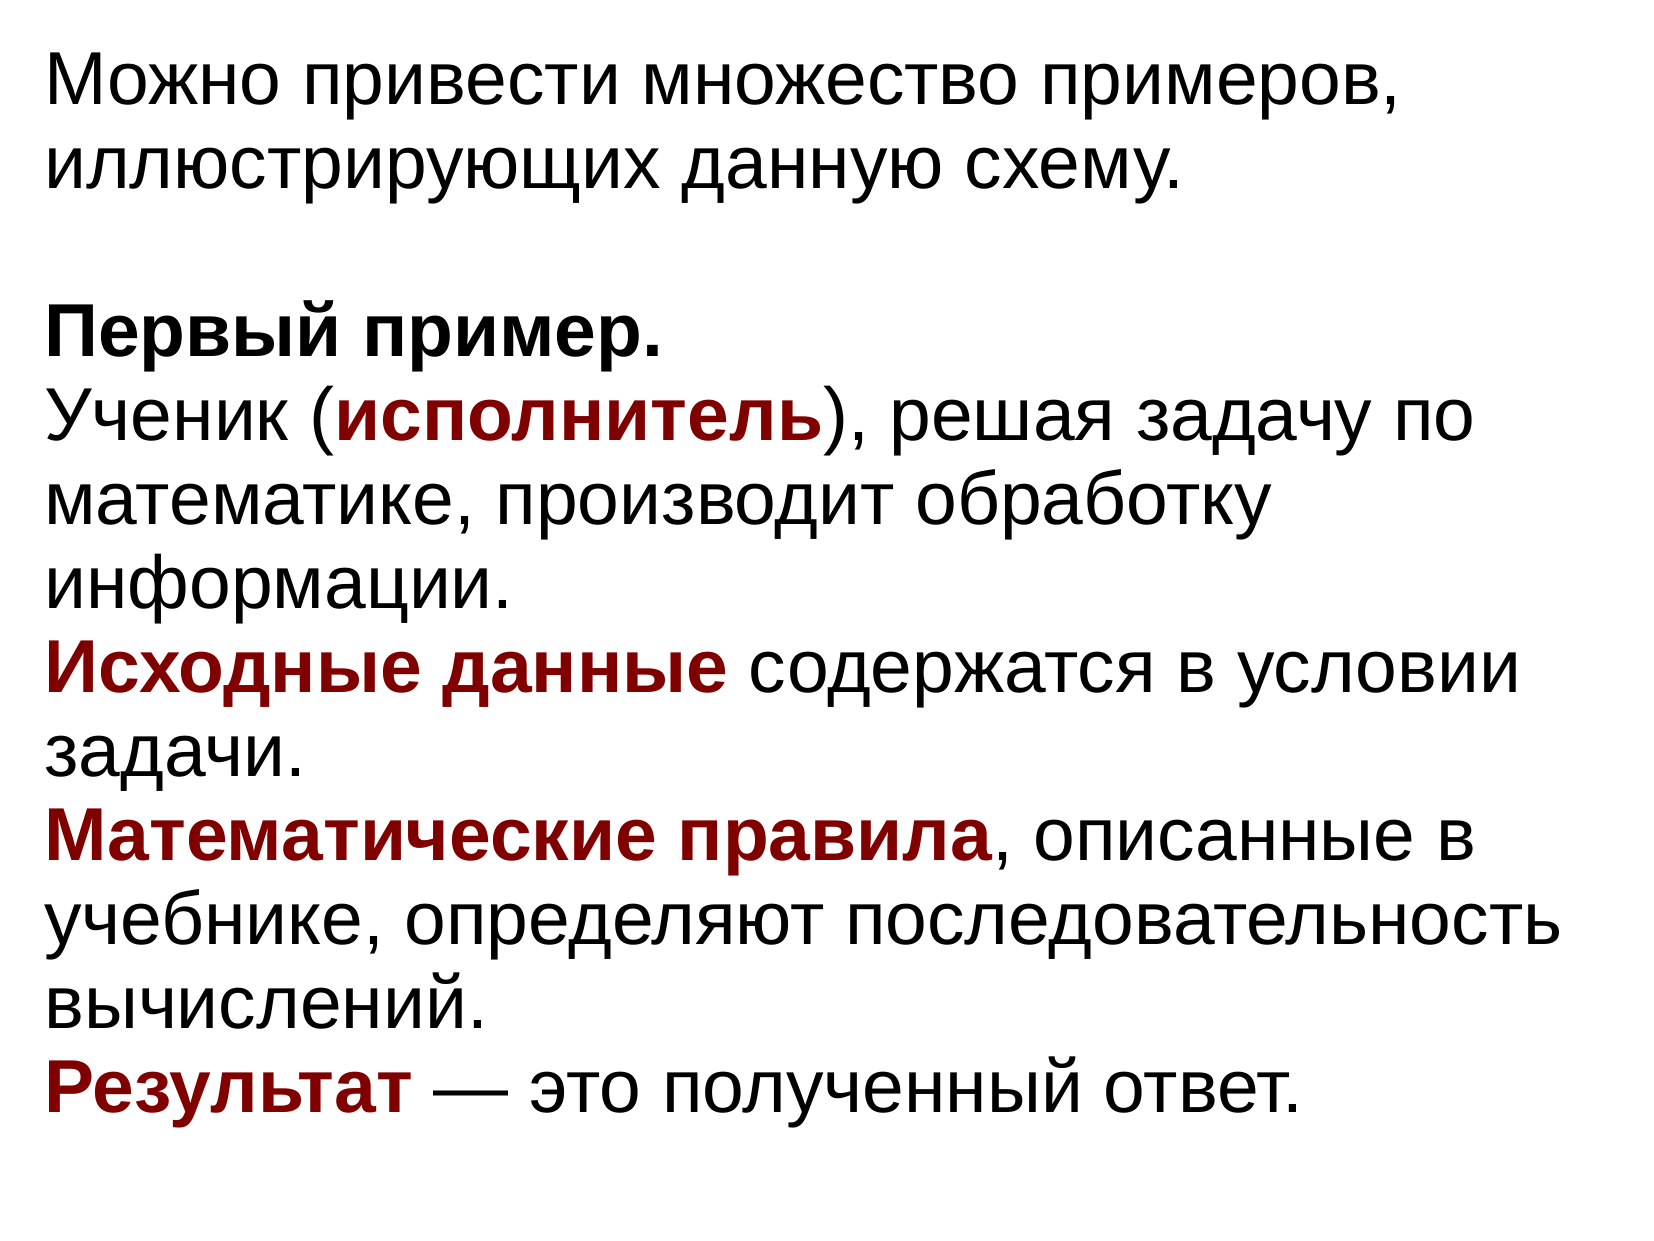

Можно привести множество примеров, иллюстрирующих данную схему.
Первый пример.
Ученик (исполнитель), решая задачу по математике, производит обработку информации.
Исходные данные содержатся в условии задачи.
Математические правила, описанные в учебнике, определяют последовательность вычислений.
Результат — это полученный ответ.